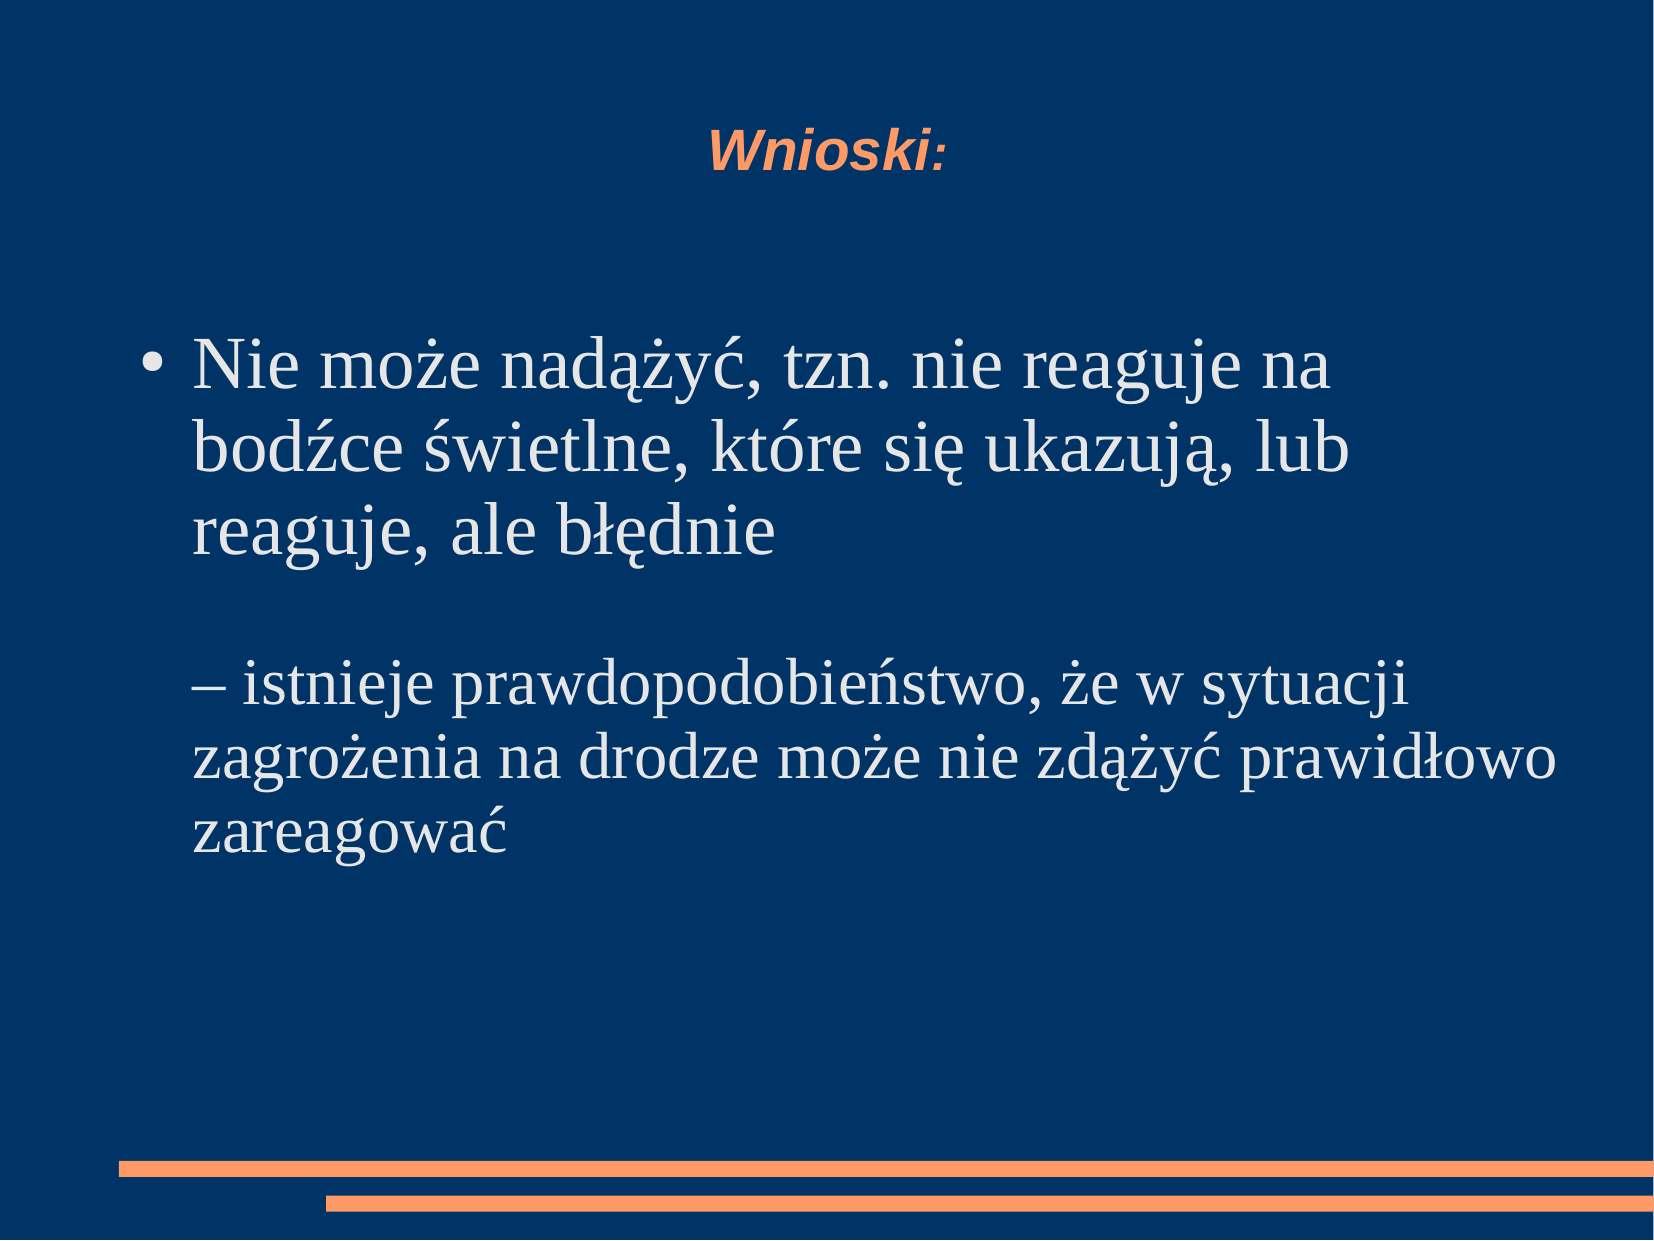

# Wnioski:
Nie może nadążyć, tzn. nie reaguje na bodźce świetlne, które się ukazują, lub reaguje, ale błędnie
– istnieje prawdopodobieństwo, że w sytuacji zagrożenia na drodze może nie zdążyć prawidłowo zareagować